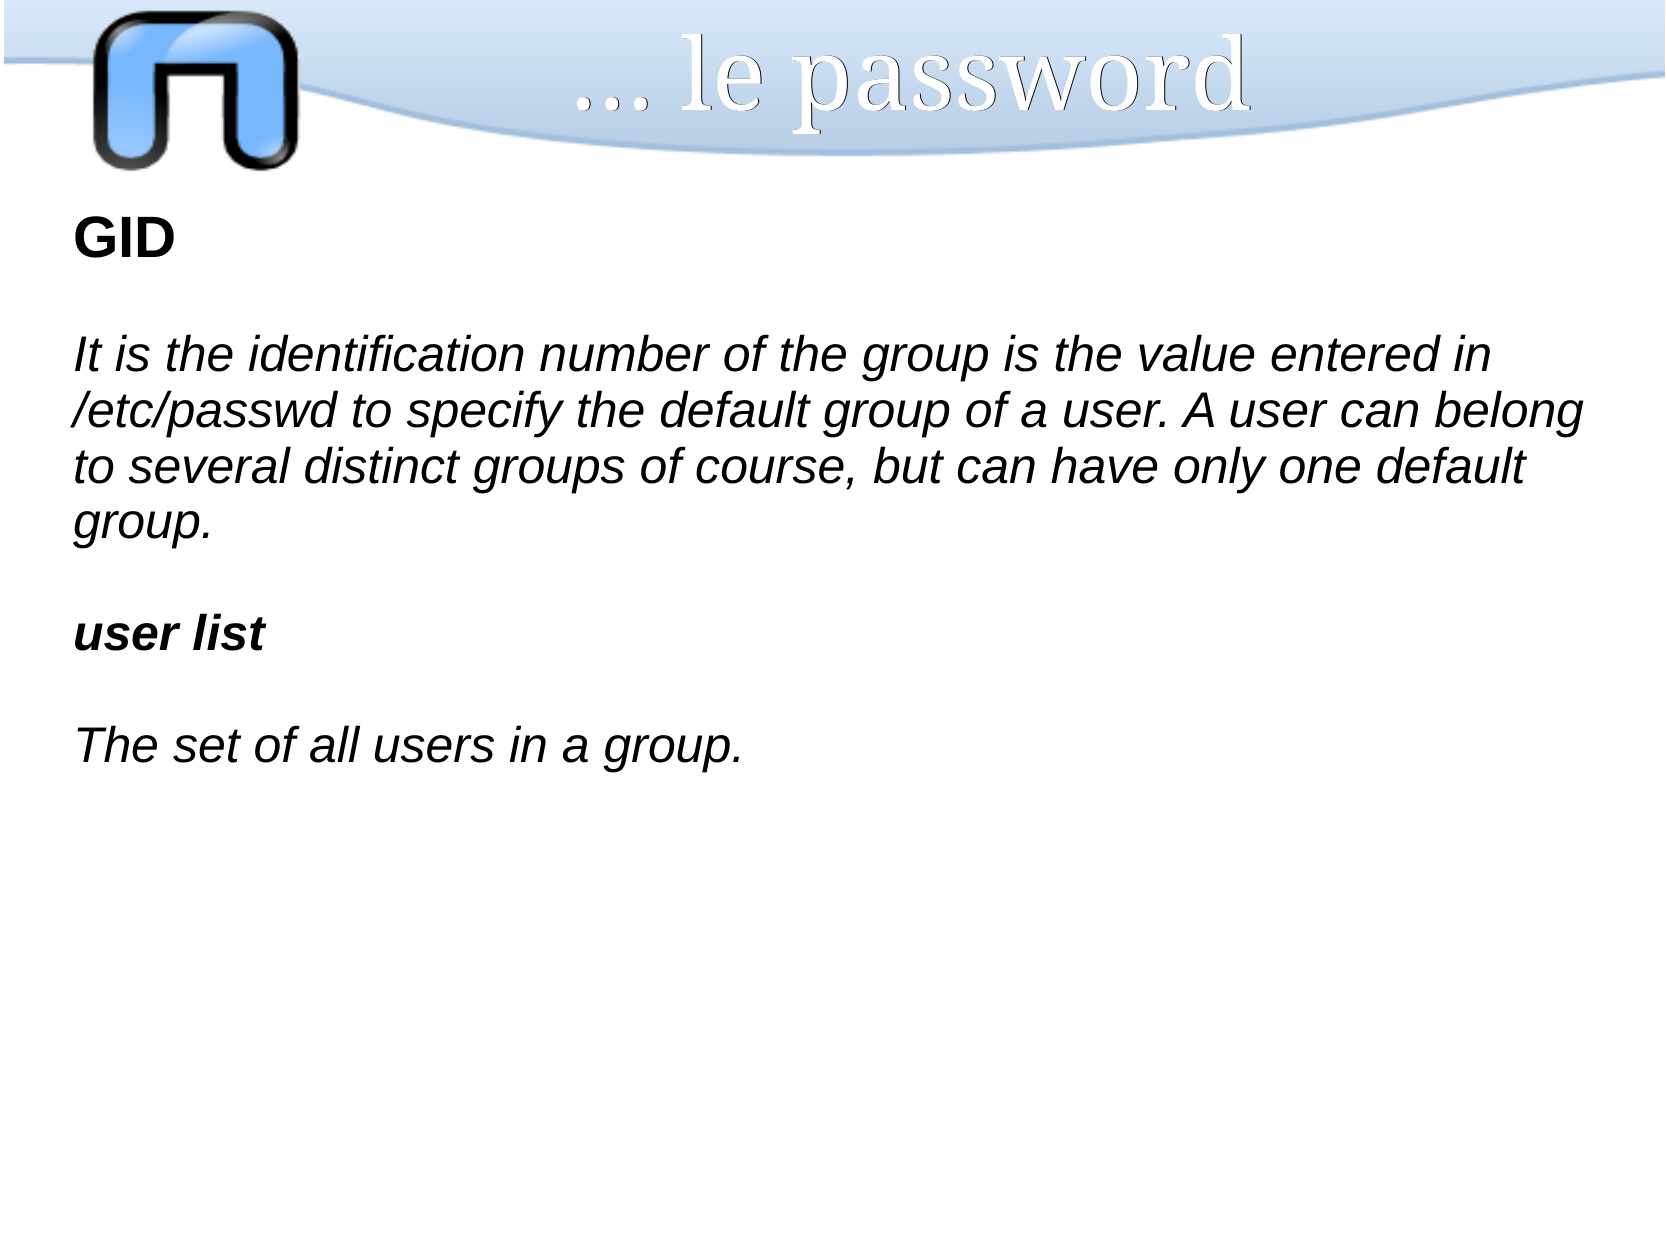

… le password
# GID
It is the identification number of the group is the value entered in /etc/passwd to specify the default group of a user. A user can belong to several distinct groups of course, but can have only one default group.
user list
The set of all users in a group.